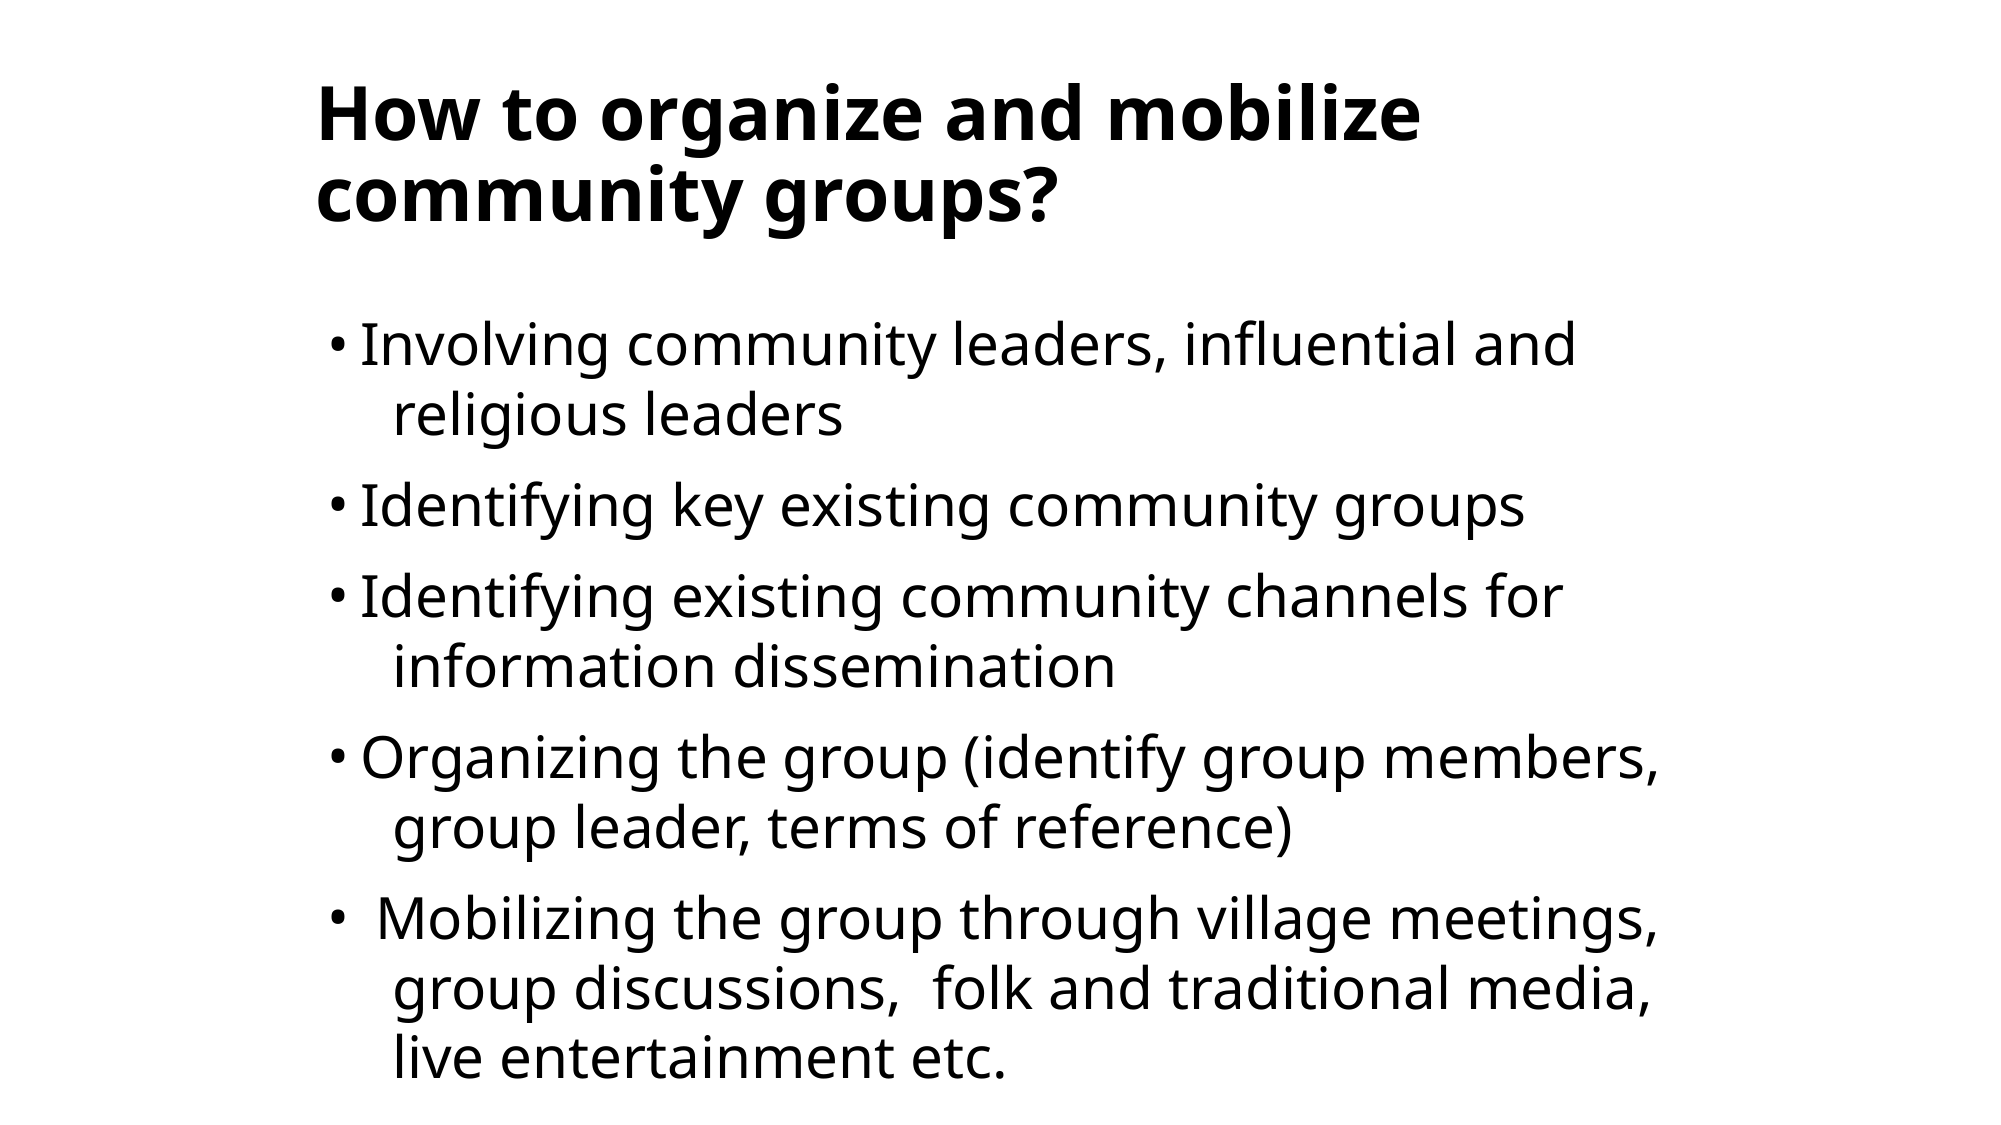

# How to organize and mobilize community groups?
Involving community leaders, influential and religious leaders
Identifying key existing community groups
Identifying existing community channels for information dissemination
Organizing the group (identify group members, group leader, terms of reference)
 Mobilizing the group through village meetings, group discussions, folk and traditional media, live entertainment etc.